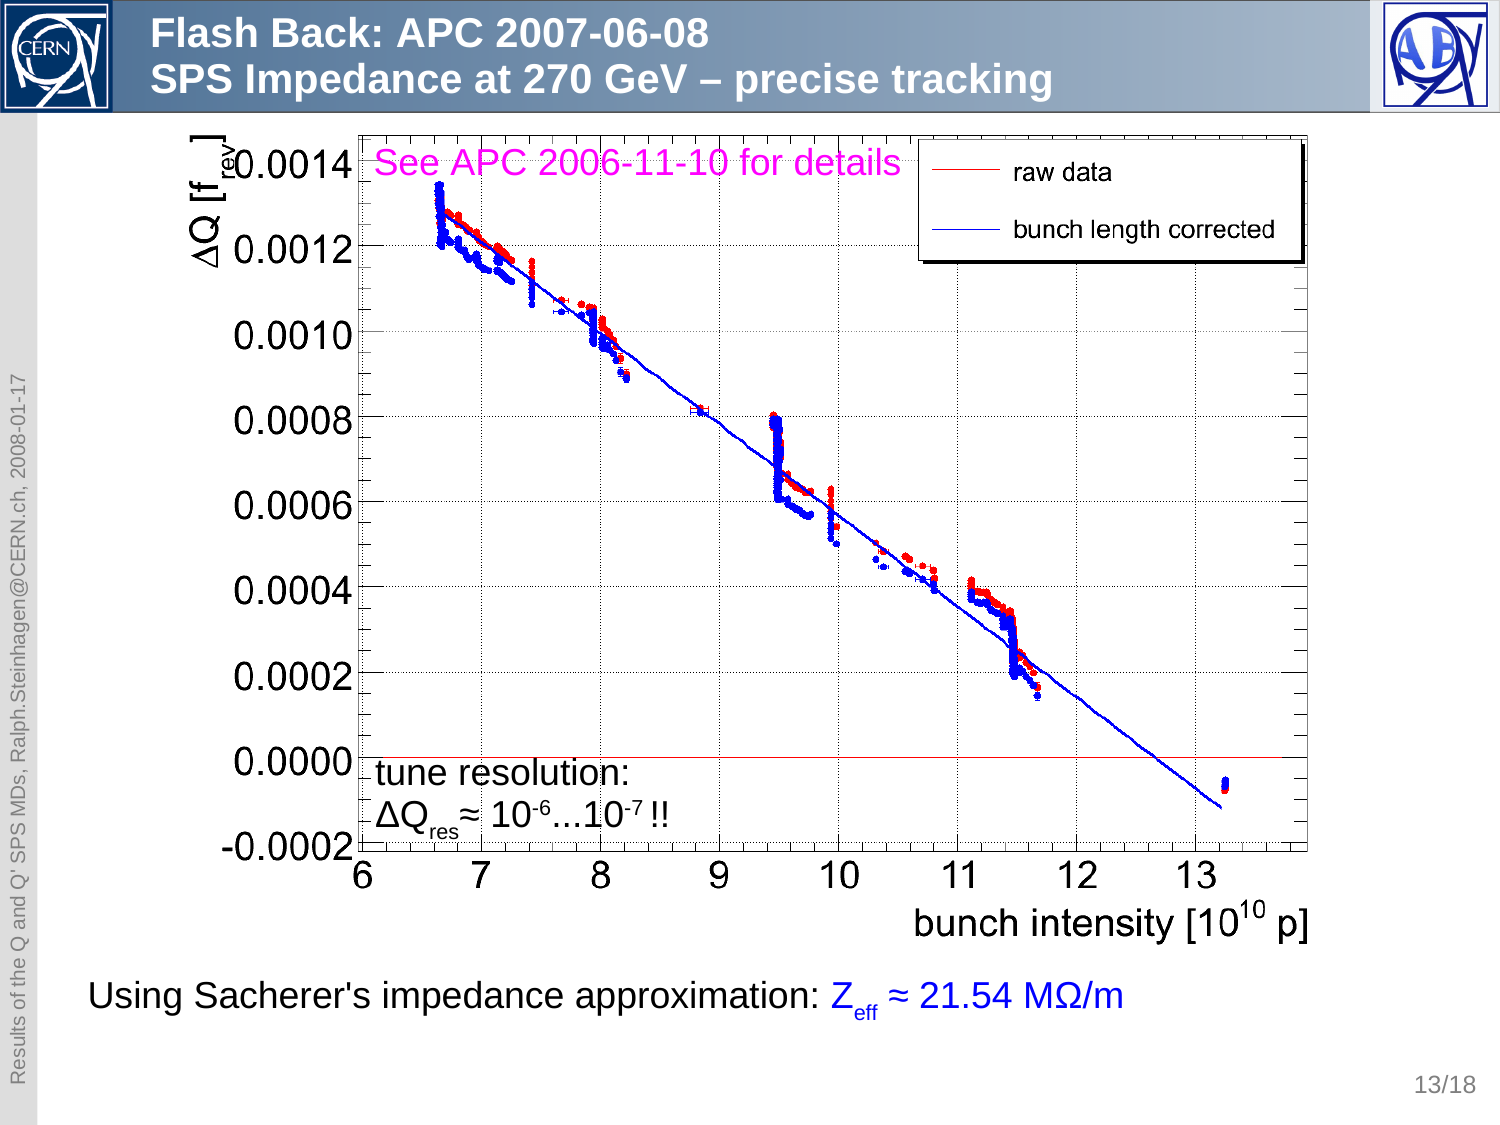

# Flash Back: APC 2007-06-08 SPS Impedance at 270 GeV – precise tracking
See APC 2006-11-10 for details
tune resolution:
ΔQres≈ 10-6...10-7 !!
Using Sacherer's impedance approximation: Zeff ≈ 21.54 MΩ/m